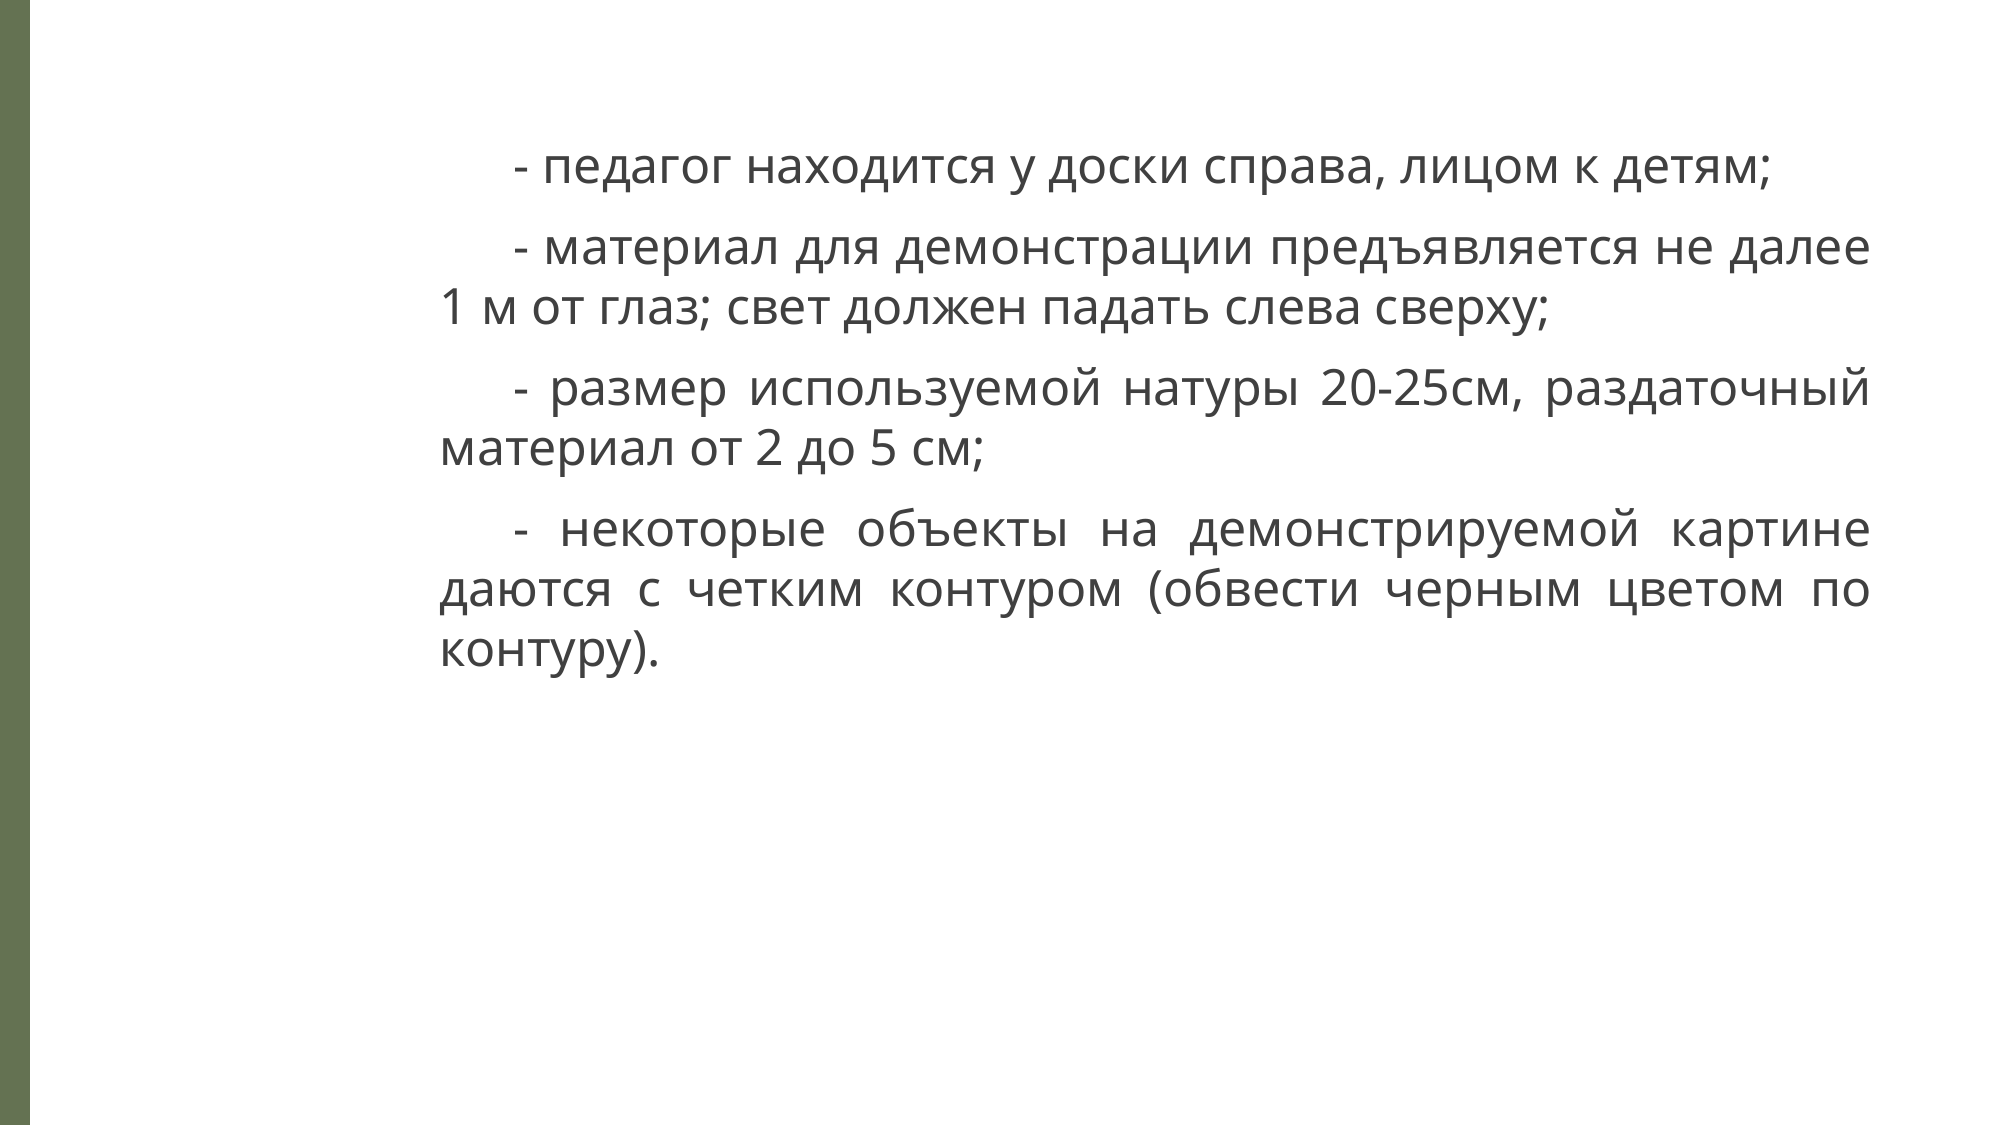

# - педагог находится у доски справа, лицом к детям;
	- материал для демонстрации предъявляется не далее 1 м от глаз; свет должен падать слева сверху;
	- размер используемой натуры 20-25см, раздаточный материал от 2 до 5 см;
	- некоторые объекты на демонстрируемой картине даются с четким контуром (обвести черным цветом по контуру).